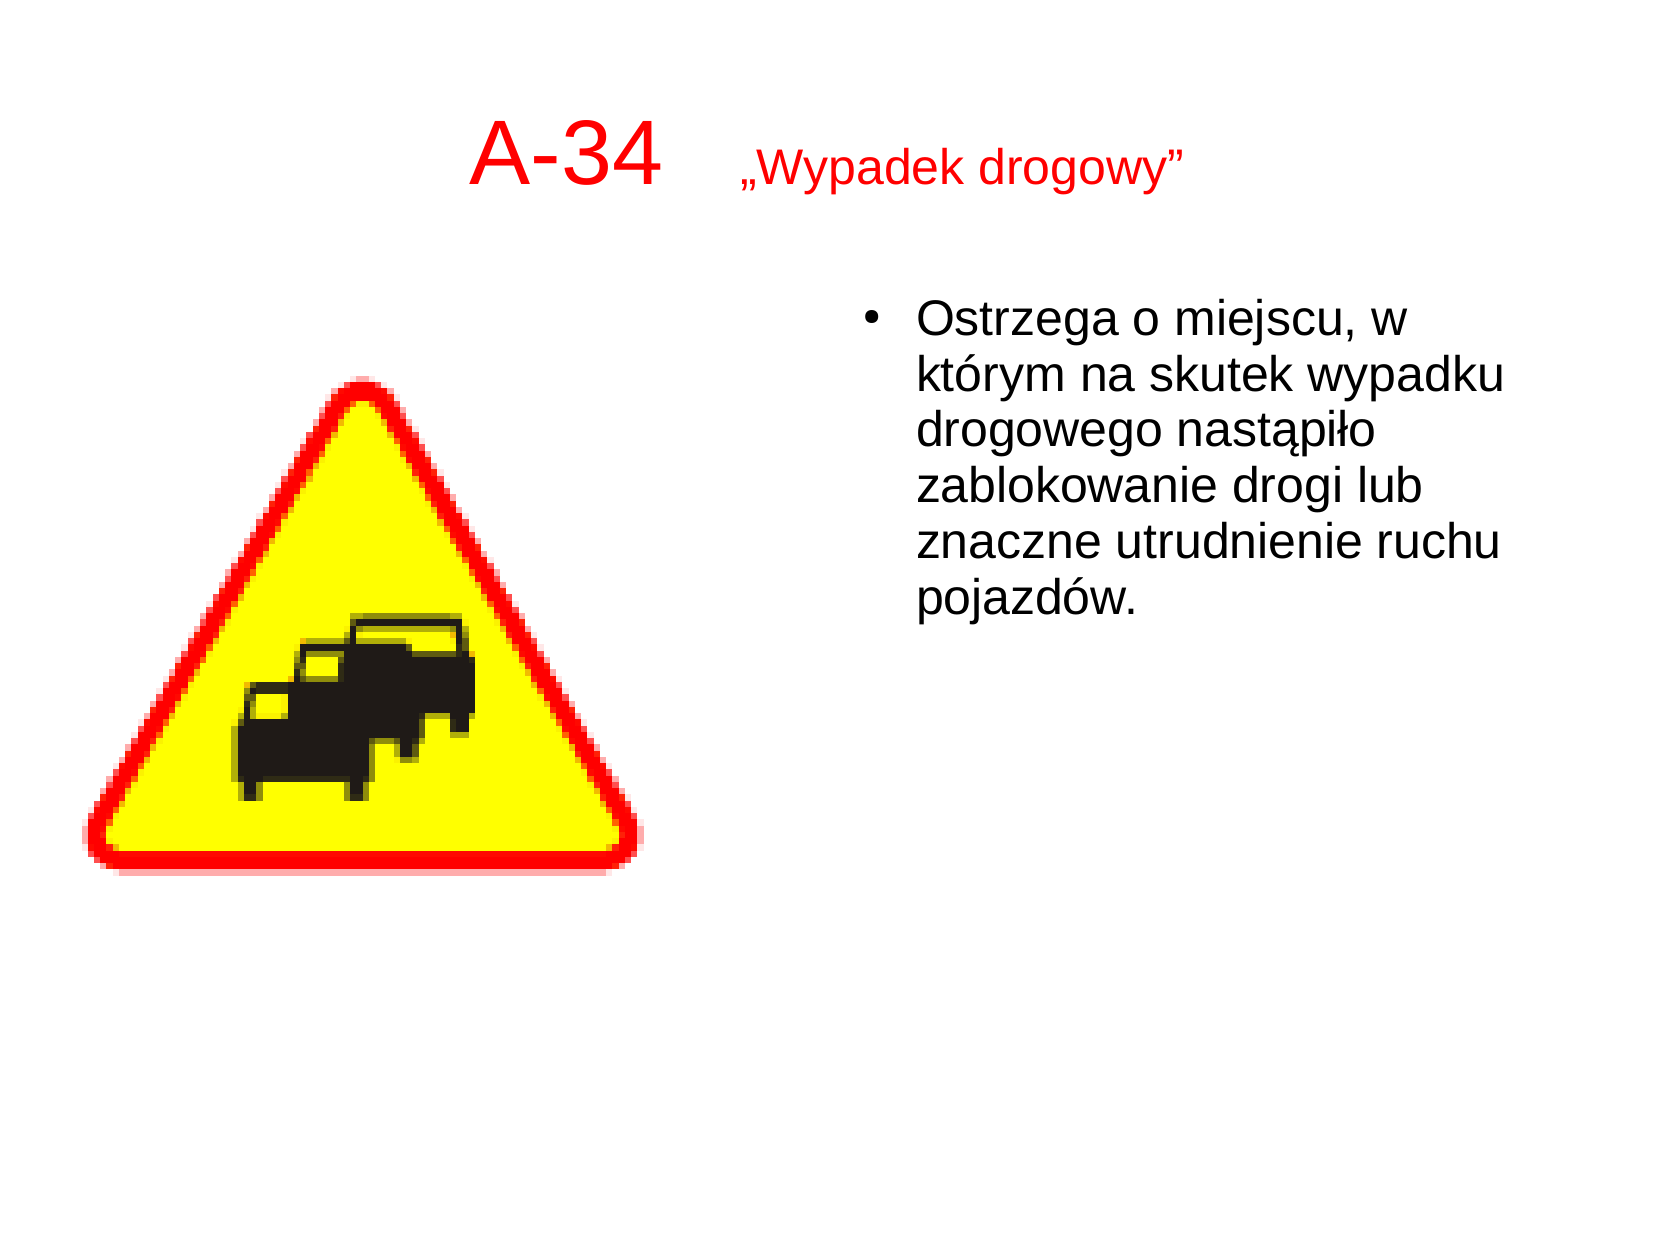

# A-34 „Wypadek drogowy”
Ostrzega o miejscu, w którym na skutek wypadku drogowego nastąpiło zablokowanie drogi lub znaczne utrudnienie ruchu pojazdów.